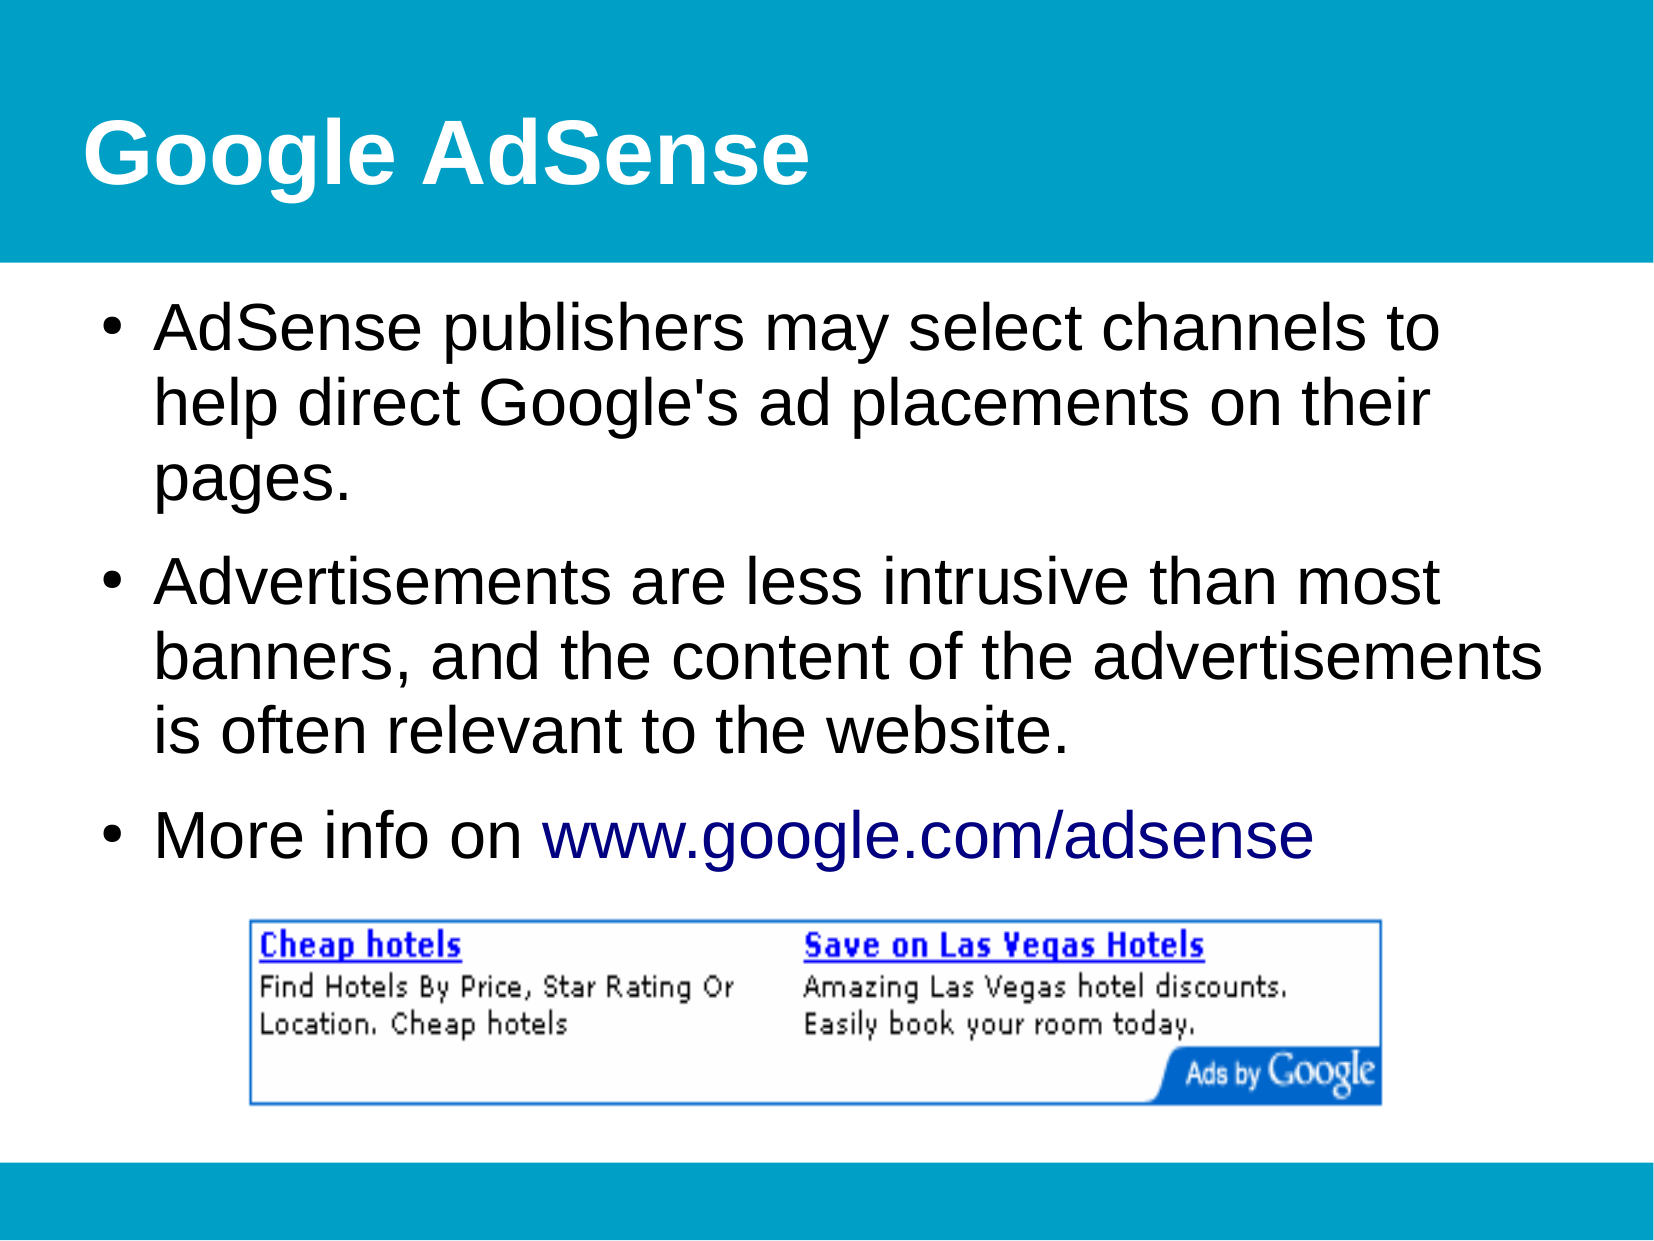

# Google AdSense
AdSense publishers may select channels to help direct Google's ad placements on their pages.
Advertisements are less intrusive than most banners, and the content of the advertisements is often relevant to the website.
More info on www.google.com/adsense